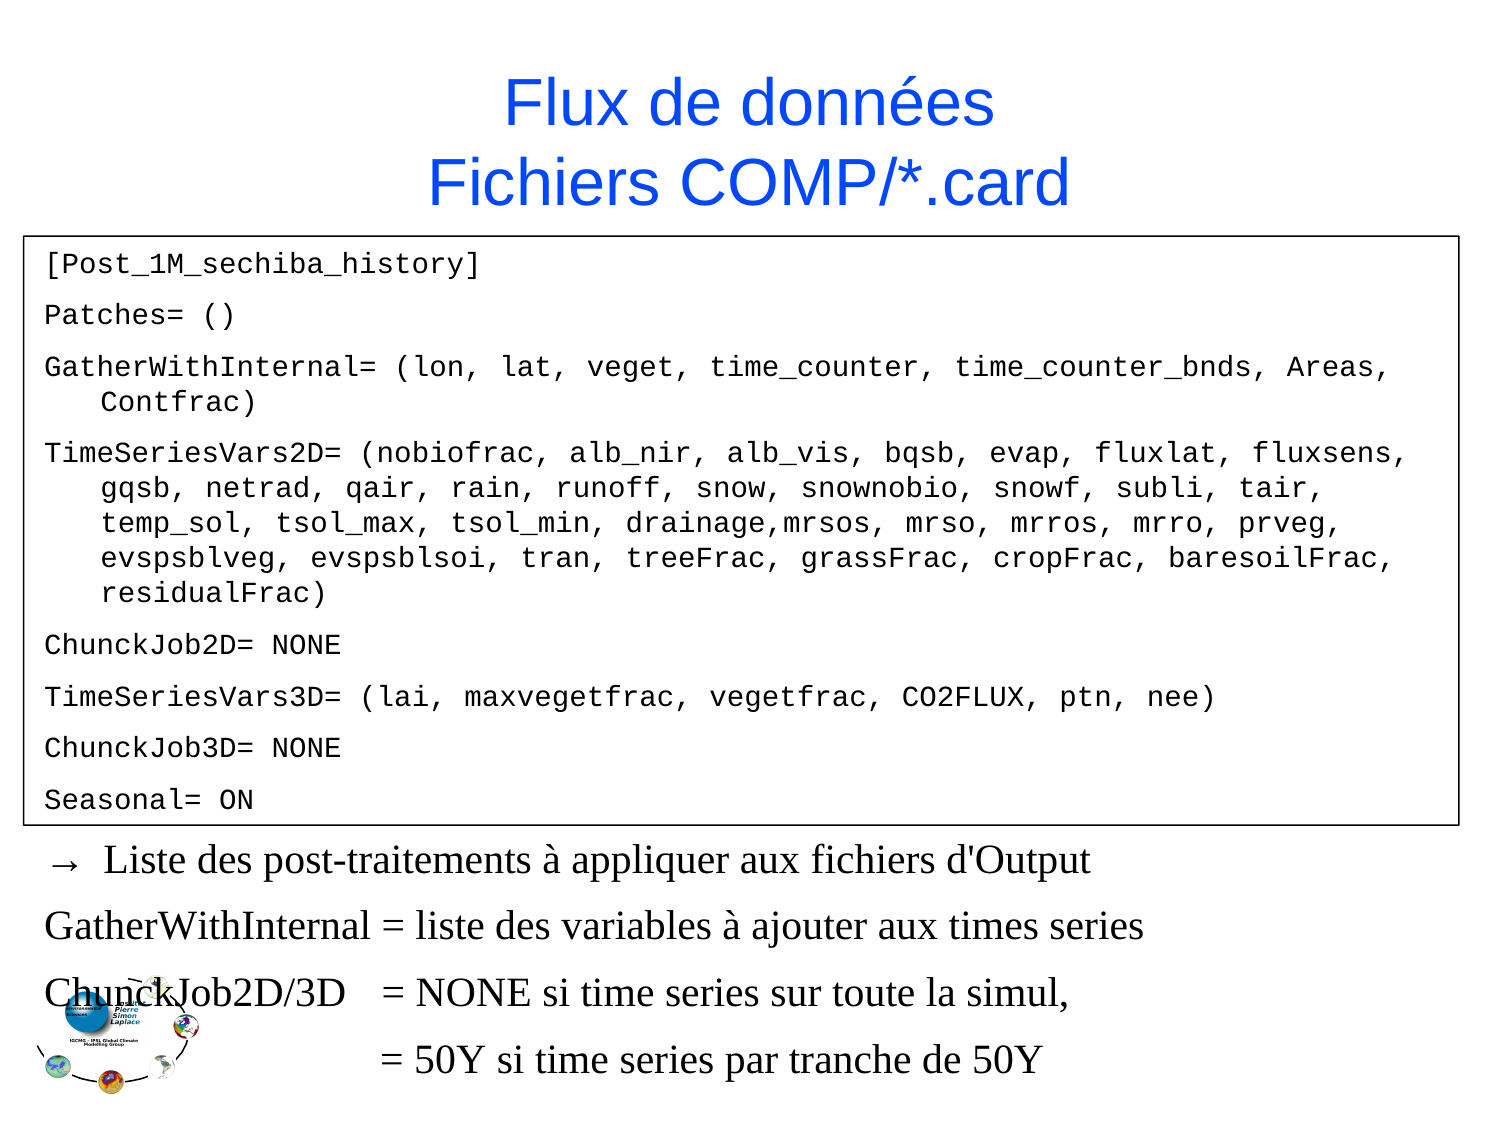

# Flux de données Fichiers COMP/*.card
[Post_1M_sechiba_history]
Patches= ()
GatherWithInternal= (lon, lat, veget, time_counter, time_counter_bnds, Areas, Contfrac)
TimeSeriesVars2D= (nobiofrac, alb_nir, alb_vis, bqsb, evap, fluxlat, fluxsens, gqsb, netrad, qair, rain, runoff, snow, snownobio, snowf, subli, tair, temp_sol, tsol_max, tsol_min, drainage,mrsos, mrso, mrros, mrro, prveg, evspsblveg, evspsblsoi, tran, treeFrac, grassFrac, cropFrac, baresoilFrac, residualFrac)
ChunckJob2D= NONE
TimeSeriesVars3D= (lai, maxvegetfrac, vegetfrac, CO2FLUX, ptn, nee)
ChunckJob3D= NONE
Seasonal= ON
→ Liste des post-traitements à appliquer aux fichiers d'Output
GatherWithInternal = liste des variables à ajouter aux times series
ChunckJob2D/3D = NONE si time series sur toute la simul,
 = 50Y si time series par tranche de 50Y